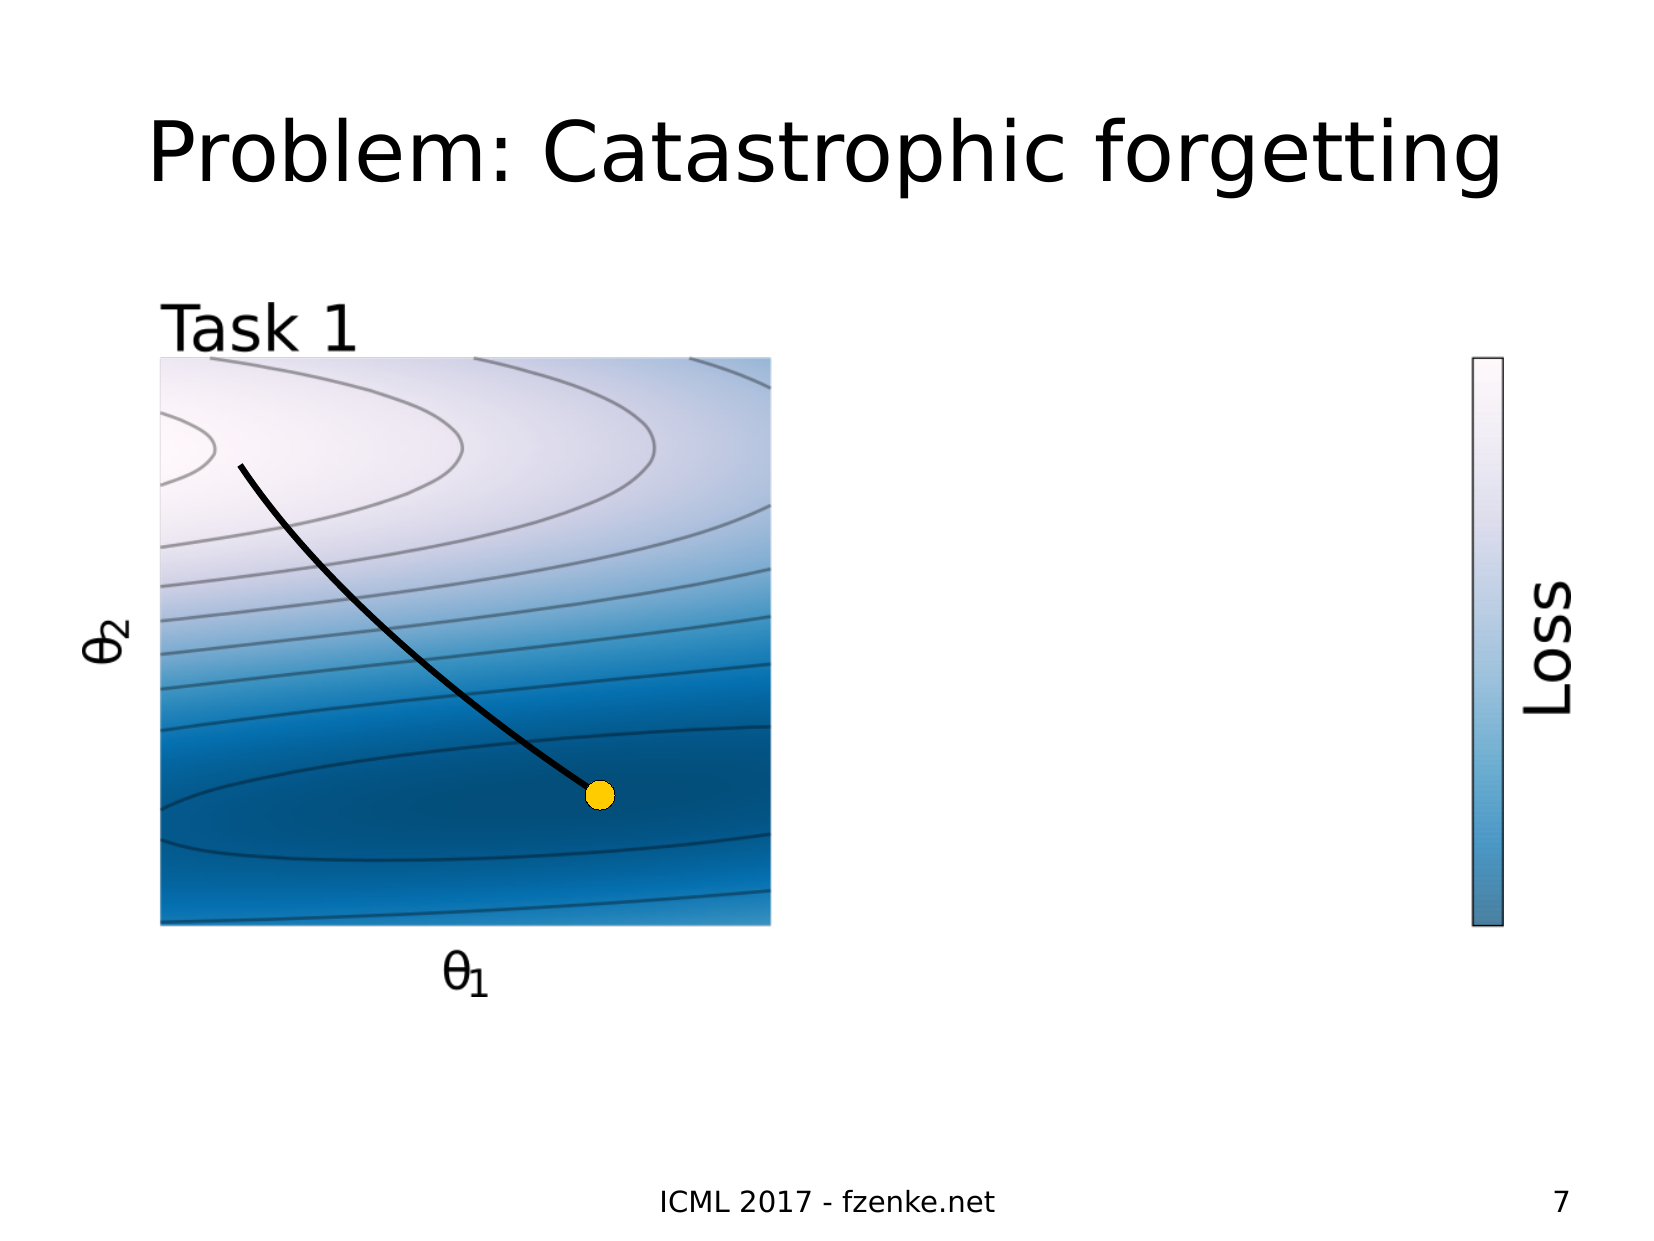

# Problem: Catastrophic forgetting
ICML 2017 - fzenke.net
7